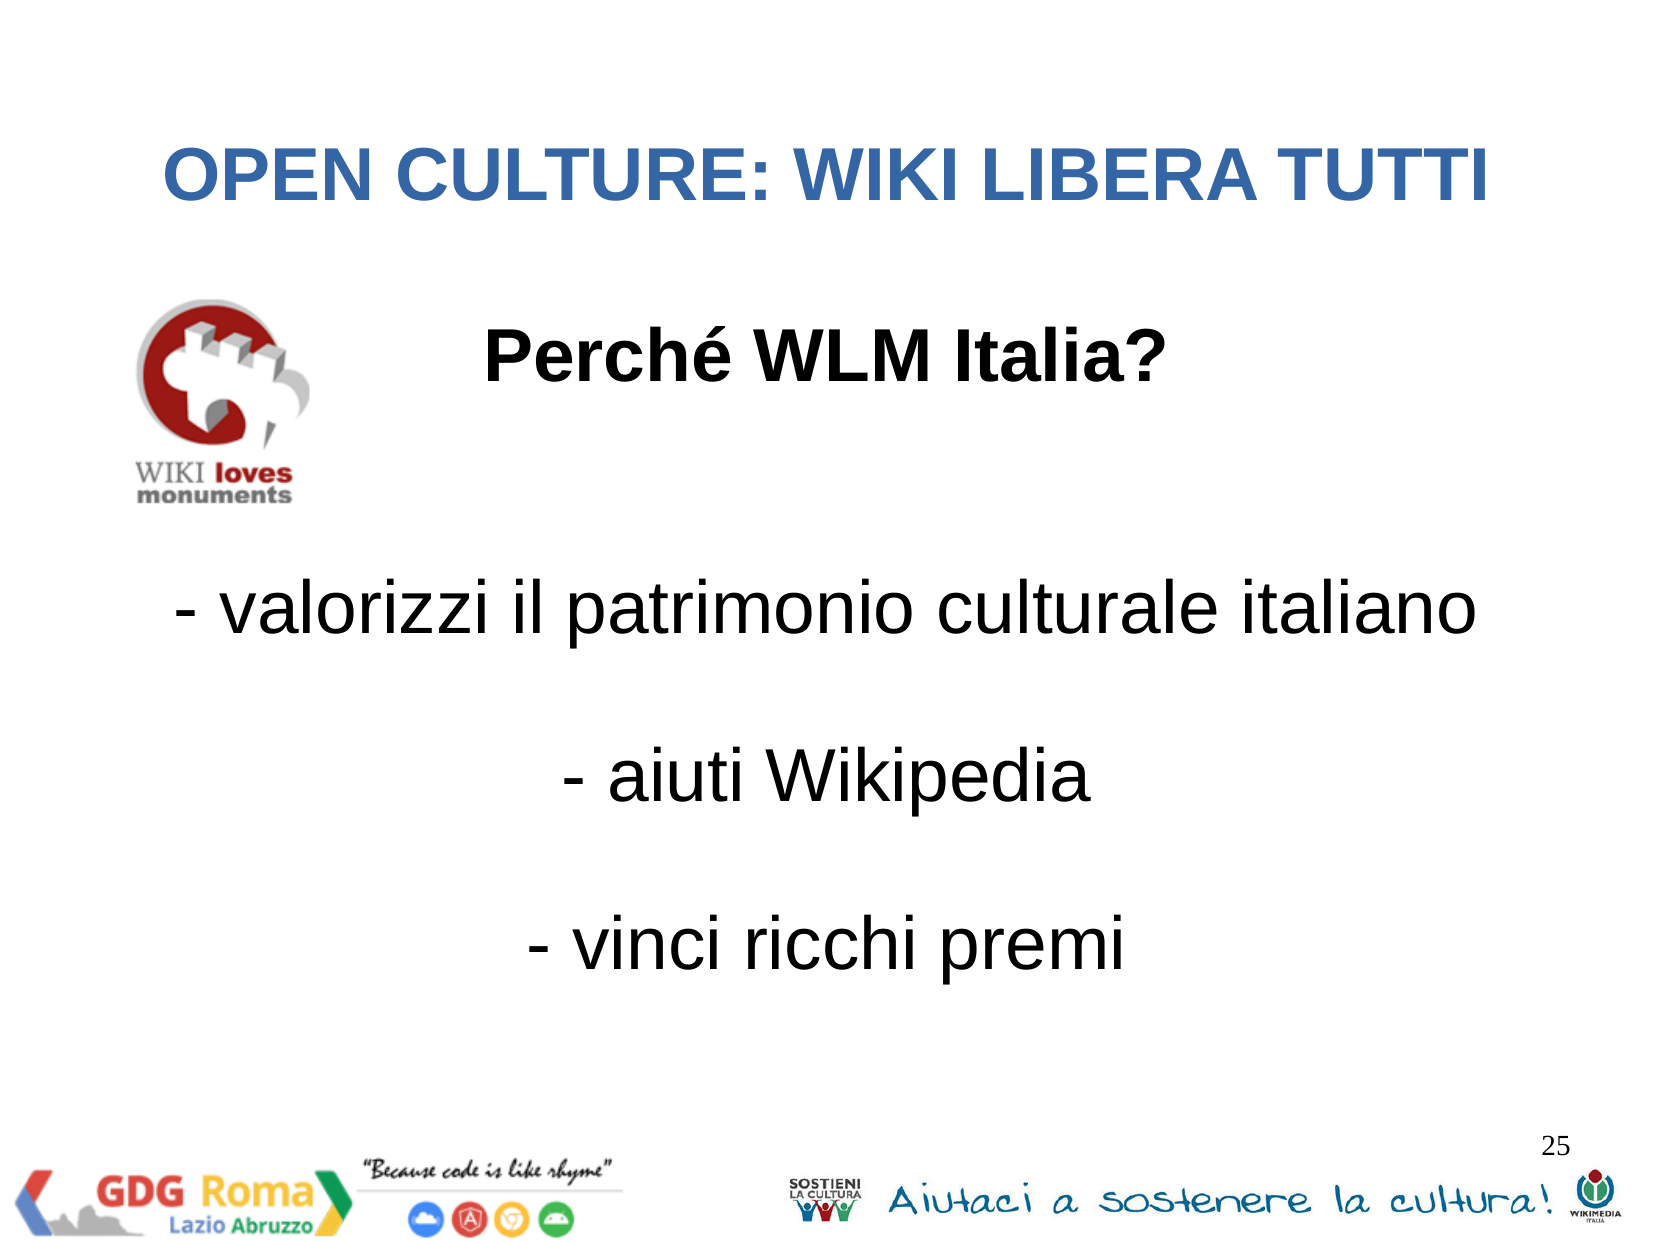

# OPEN CULTURE: WIKI LIBERA TUTTI
Perché WLM Italia?
- valorizzi il patrimonio culturale italiano
- aiuti Wikipedia
- vinci ricchi premi
25